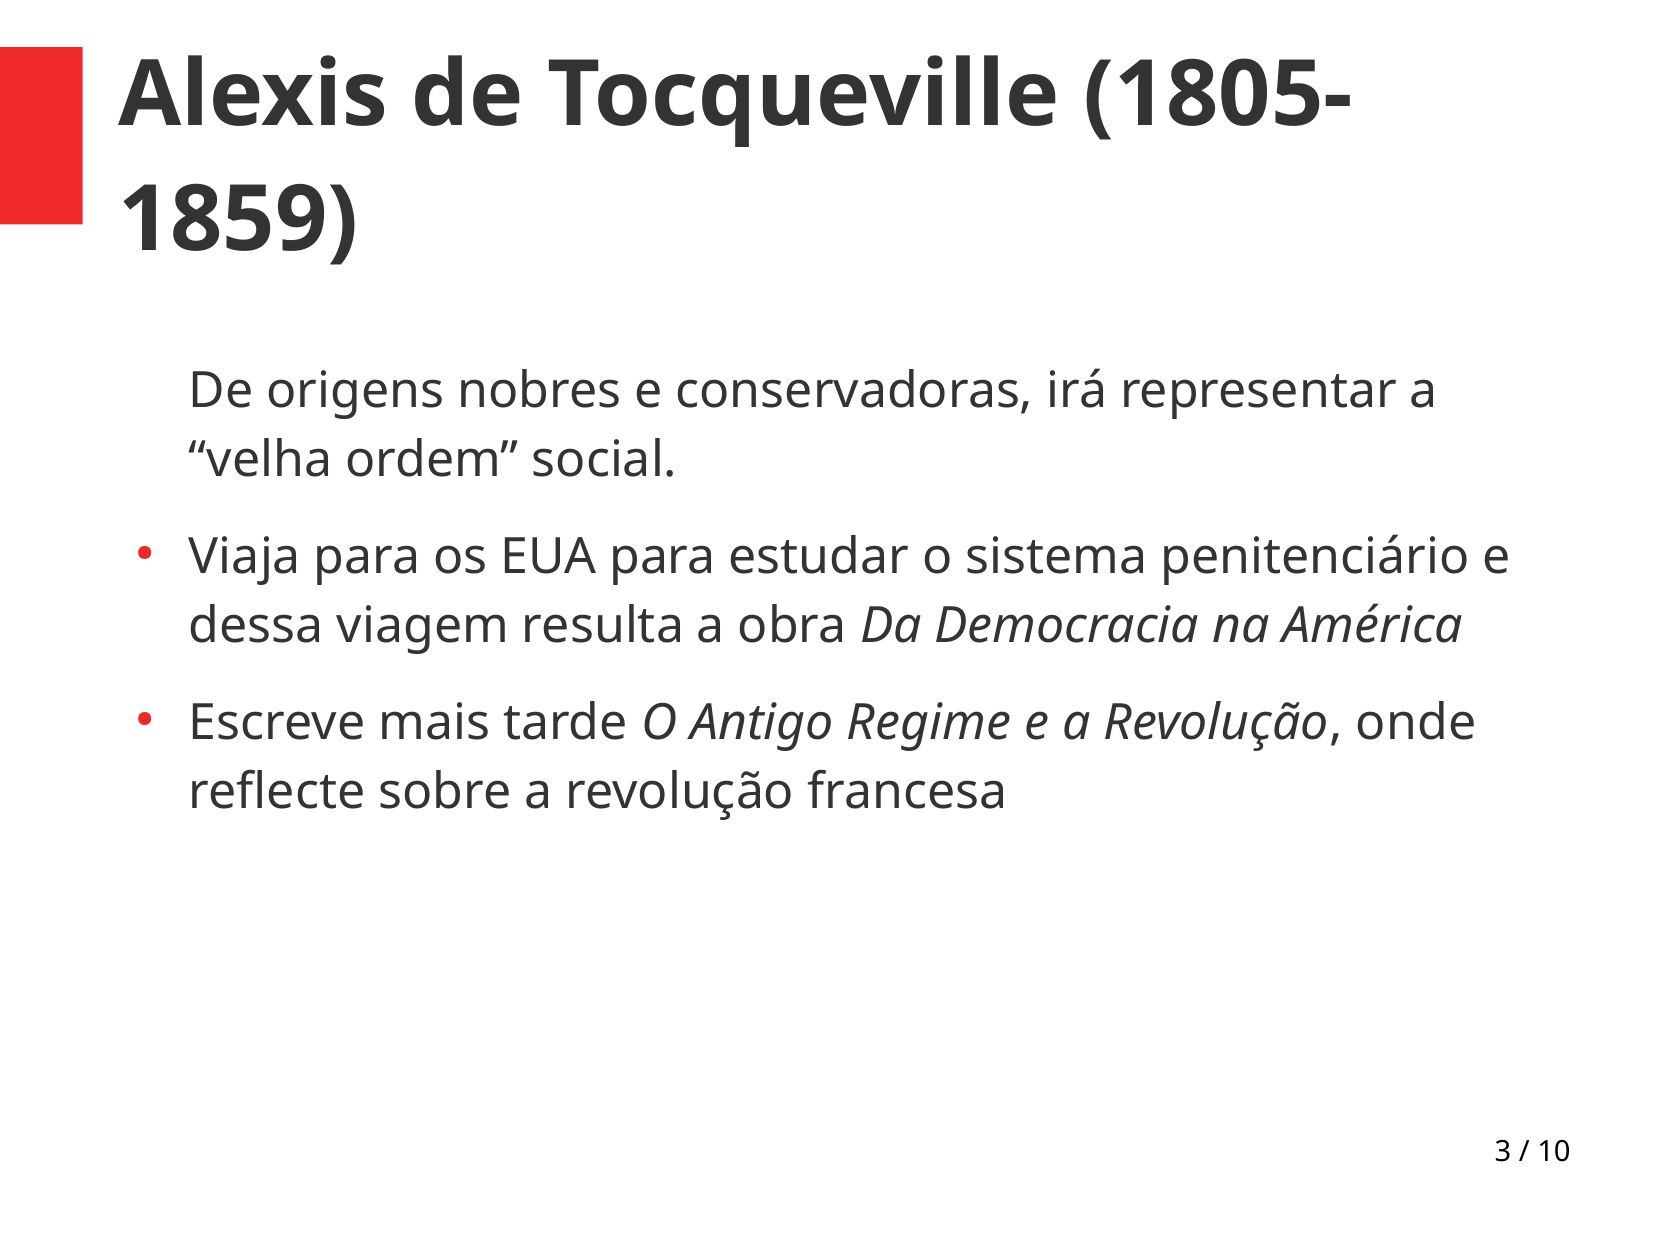

# Alexis de Tocqueville (1805-1859)
De origens nobres e conservadoras, irá representar a “velha ordem” social.
Viaja para os EUA para estudar o sistema penitenciário e dessa viagem resulta a obra Da Democracia na América
Escreve mais tarde O Antigo Regime e a Revolução, onde reflecte sobre a revolução francesa
3